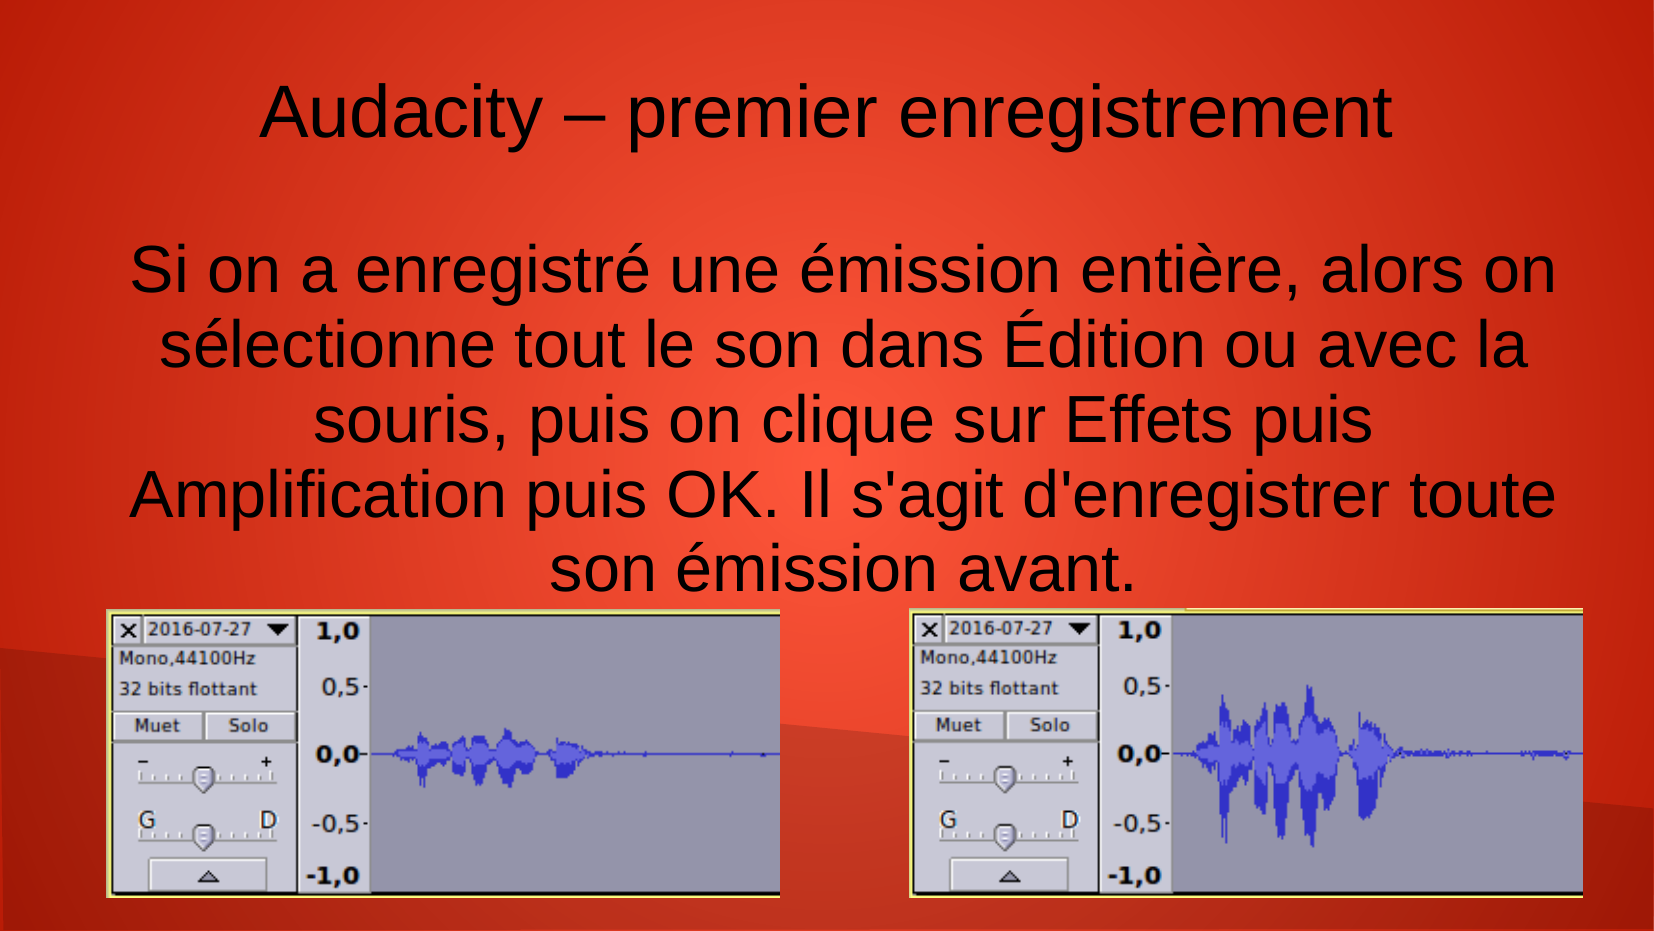

# Audacity – premier enregistrement
Si on a enregistré une émission entière, alors on sélectionne tout le son dans Édition ou avec la souris, puis on clique sur Effets puis Amplification puis OK. Il s'agit d'enregistrer toute son émission avant.